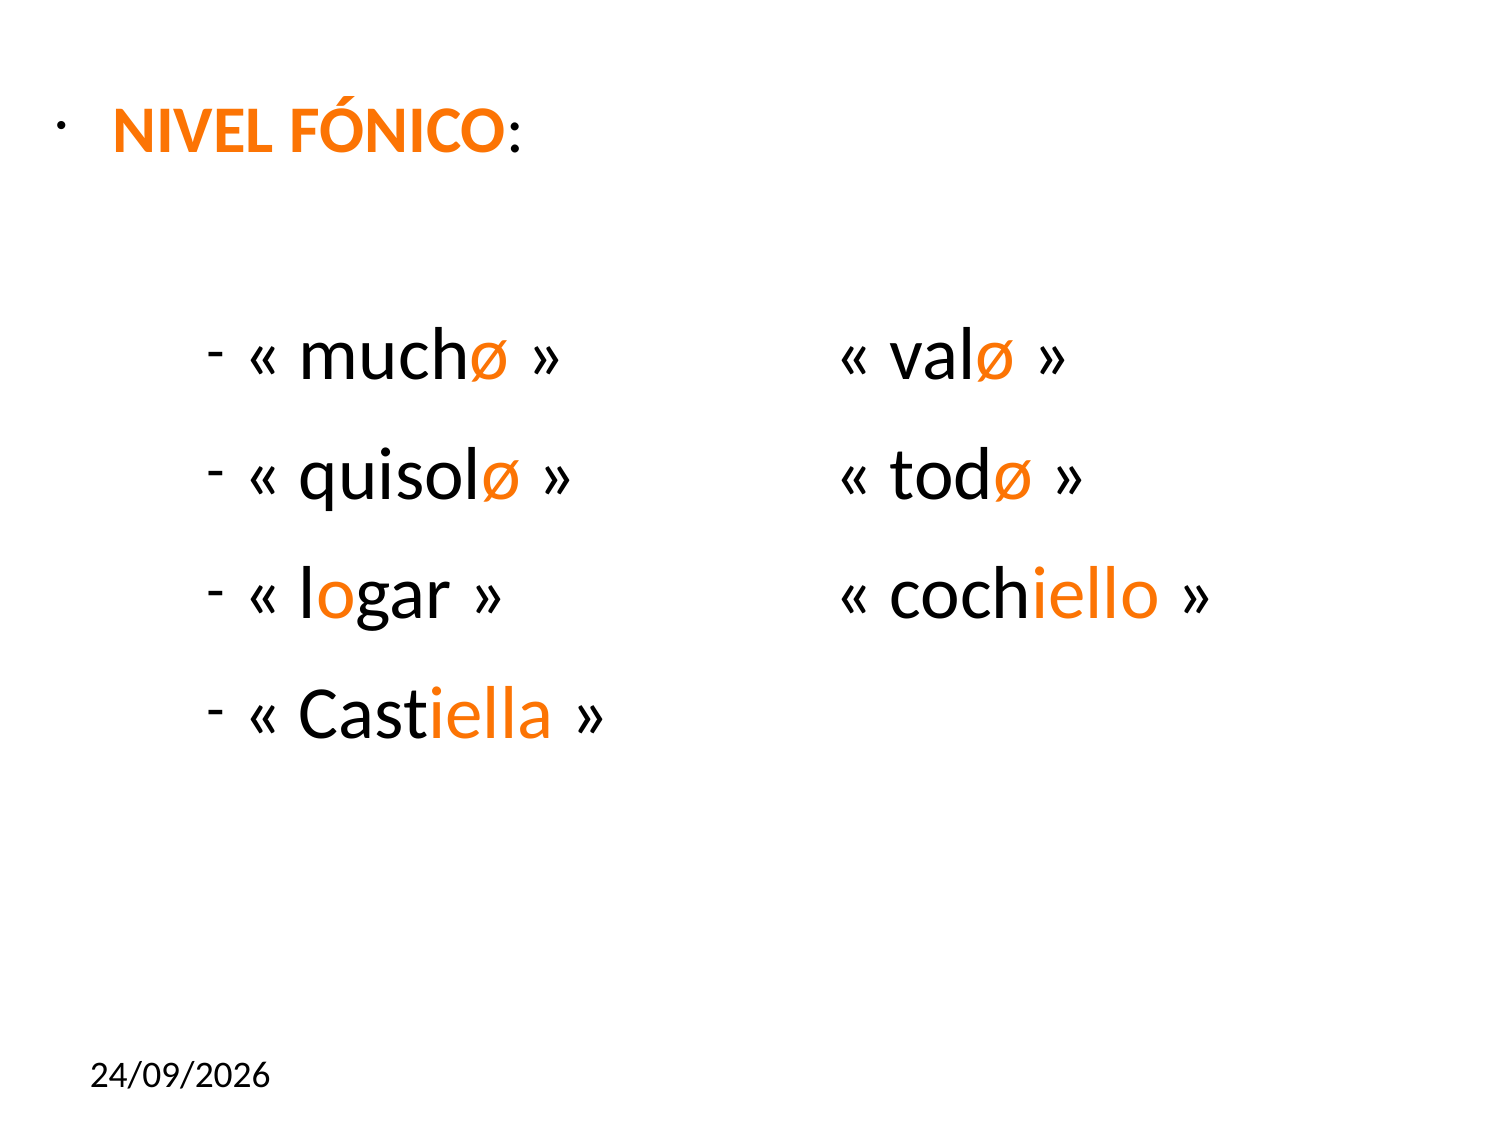

#
NIVEL FÓNICO:
« muchø »				« valø »
« quisolø »				« todø »
« logar »					« cochiello »
« Castiella »
14 de avril de 2011